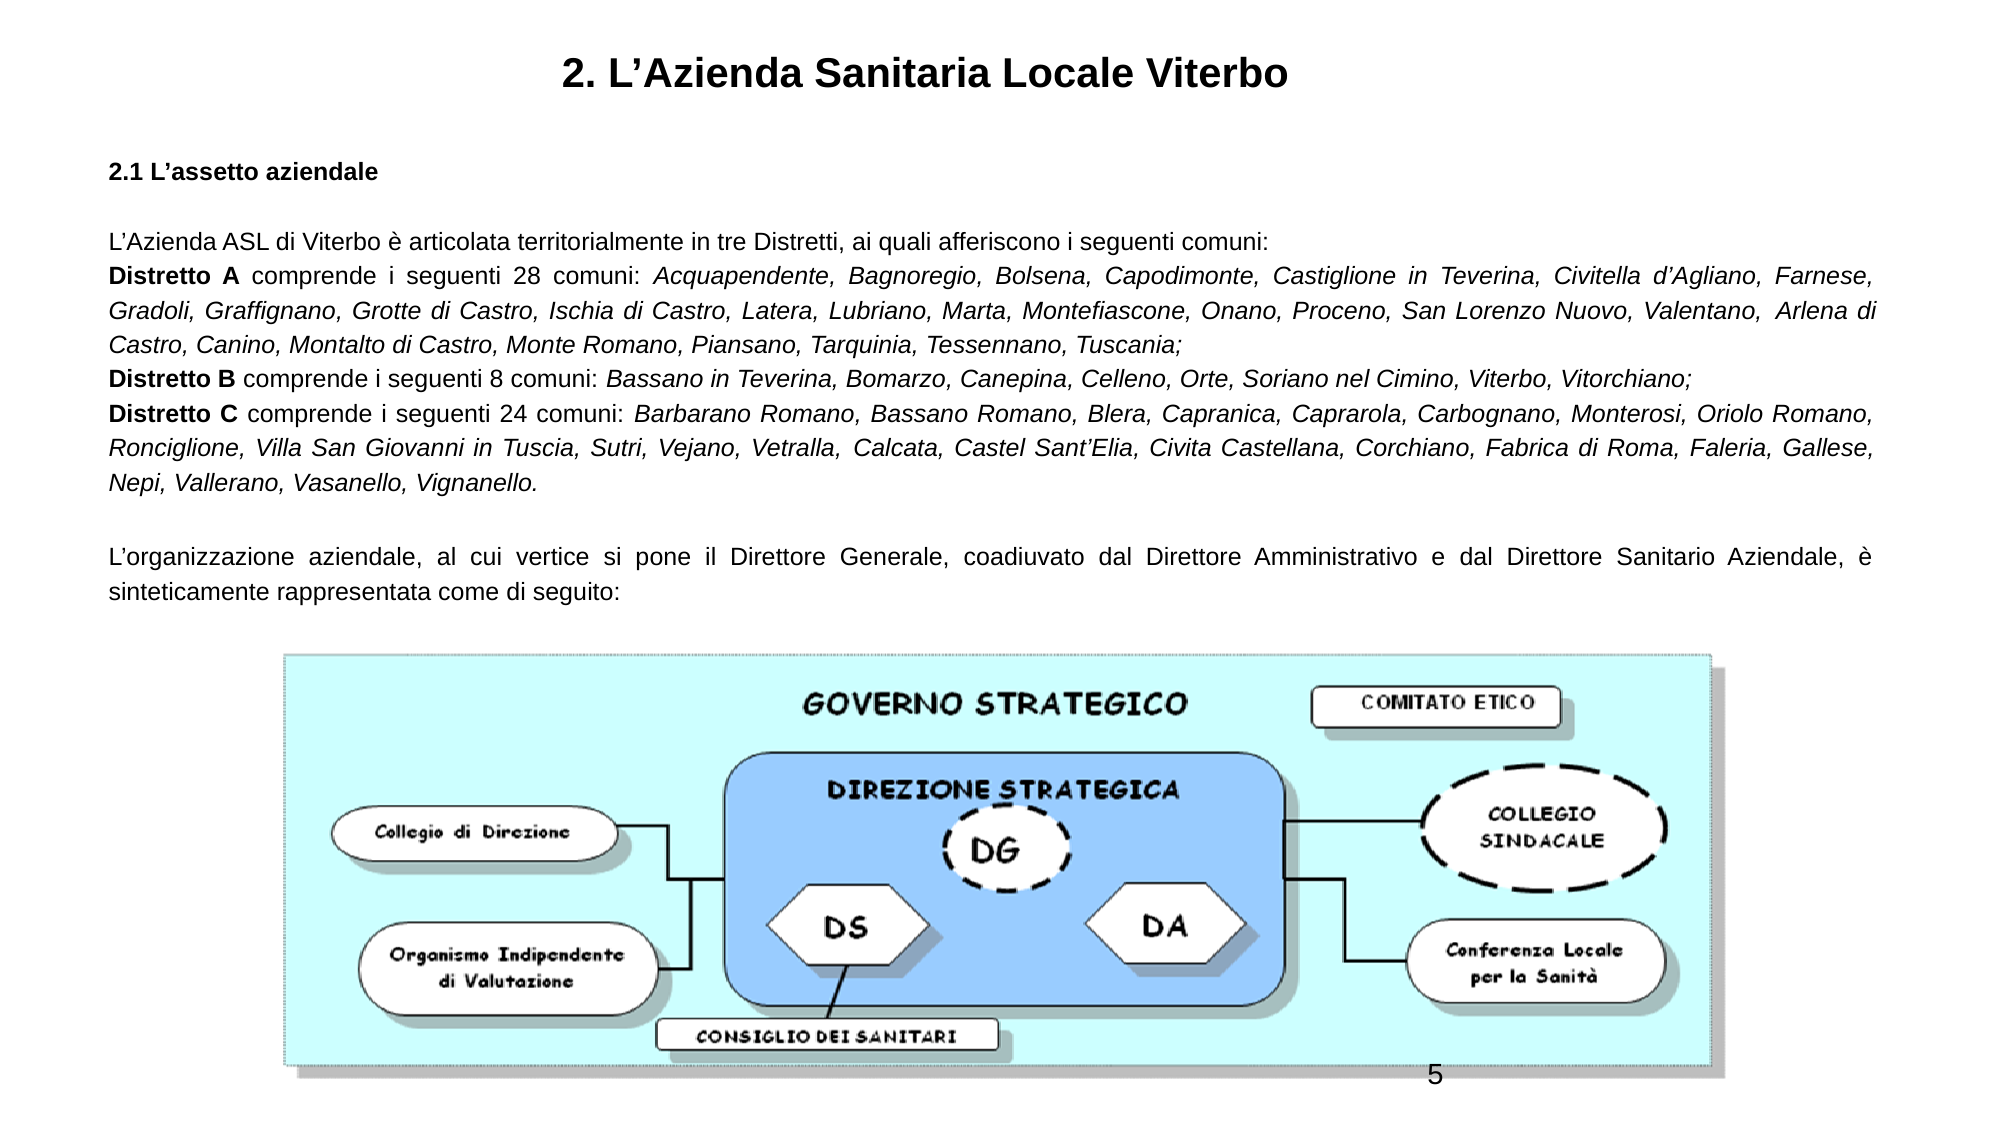

2. L’Azienda Sanitaria Locale Viterbo
2.1 L’assetto aziendale
L’Azienda ASL di Viterbo è articolata territorialmente in tre Distretti, ai quali afferiscono i seguenti comuni:
Distretto A comprende i seguenti 28 comuni: Acquapendente, Bagnoregio, Bolsena, Capodimonte, Castiglione in Teverina, Civitella d’Agliano, Farnese, Gradoli, Graffignano, Grotte di Castro, Ischia di Castro, Latera, Lubriano, Marta, Montefiascone, Onano, Proceno, San Lorenzo Nuovo, Valentano, Arlena di Castro, Canino, Montalto di Castro, Monte Romano, Piansano, Tarquinia, Tessennano, Tuscania;
Distretto B comprende i seguenti 8 comuni: Bassano in Teverina, Bomarzo, Canepina, Celleno, Orte, Soriano nel Cimino, Viterbo, Vitorchiano;
Distretto C comprende i seguenti 24 comuni: Barbarano Romano, Bassano Romano, Blera, Capranica, Caprarola, Carbognano, Monterosi, Oriolo Romano, Ronciglione, Villa San Giovanni in Tuscia, Sutri, Vejano, Vetralla, Calcata, Castel Sant’Elia, Civita Castellana, Corchiano, Fabrica di Roma, Faleria, Gallese, Nepi, Vallerano, Vasanello, Vignanello.
L’organizzazione aziendale, al cui vertice si pone il Direttore Generale, coadiuvato dal Direttore Amministrativo e dal Direttore Sanitario Aziendale, è sinteticamente rappresentata come di seguito: